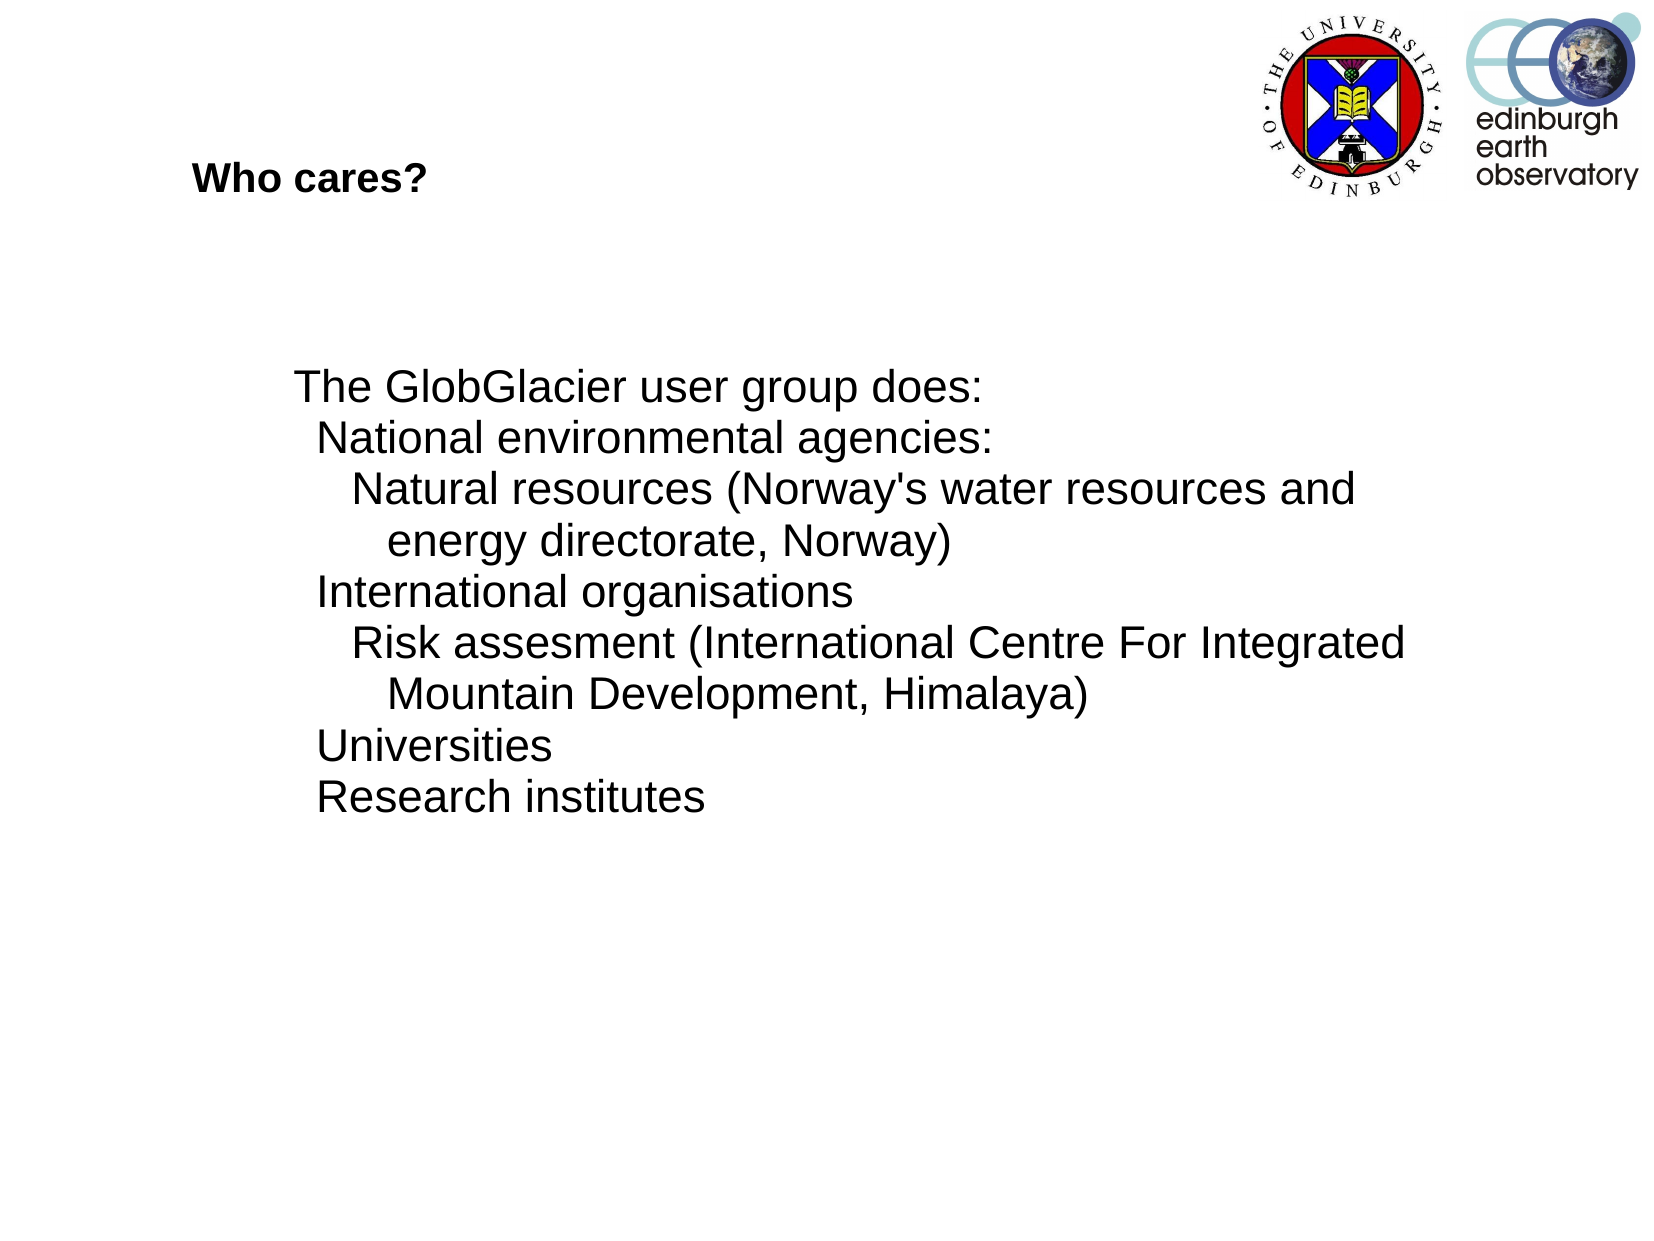

Who cares?
 The GlobGlacier user group does:
National environmental agencies:
Natural resources (Norway's water resources and
energy directorate, Norway)
International organisations
Risk assesment (International Centre For Integrated
Mountain Development, Himalaya)
Universities
Research institutes